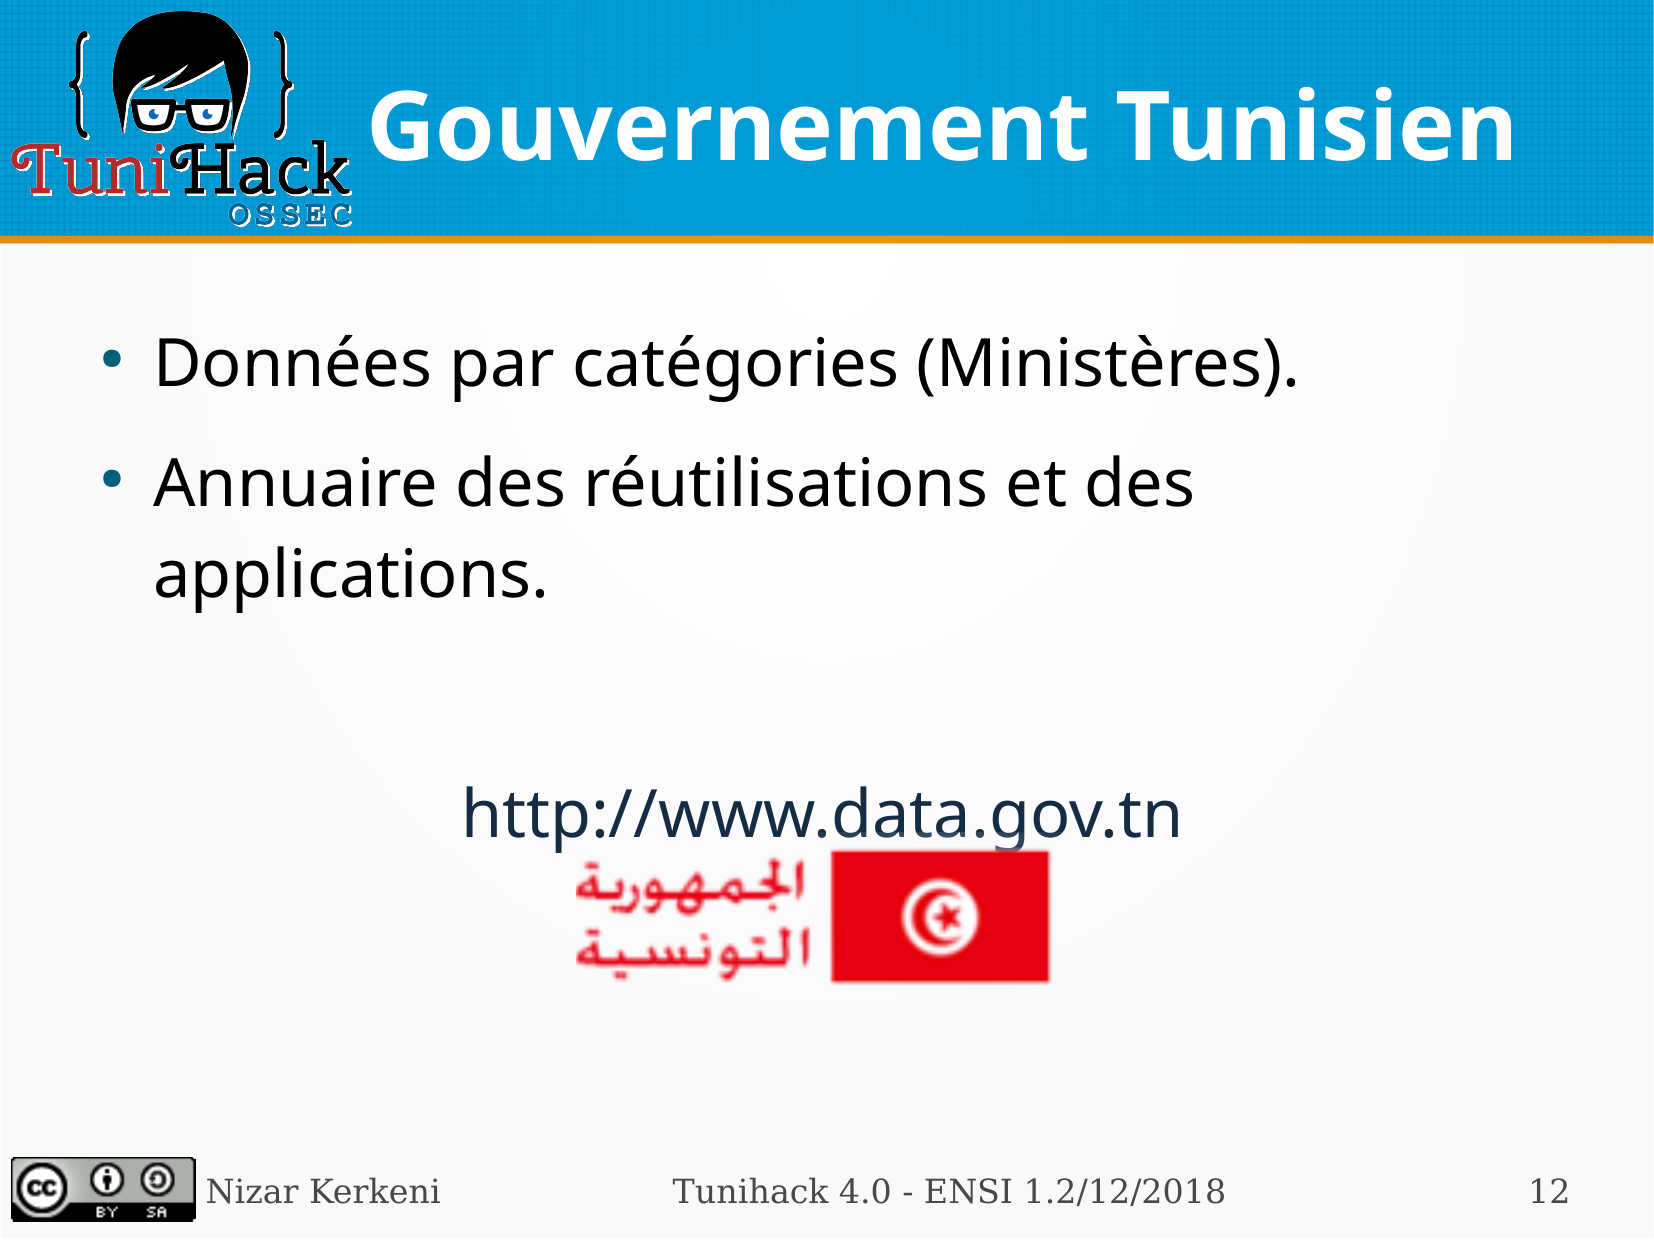

# Gouvernement Tunisien
Données par catégories (Ministères).
Annuaire des réutilisations et des applications.
http://www.data.gov.tn
 Nizar Kerkeni
Tunihack 4.0 - ENSI 1.2/12/2018
12